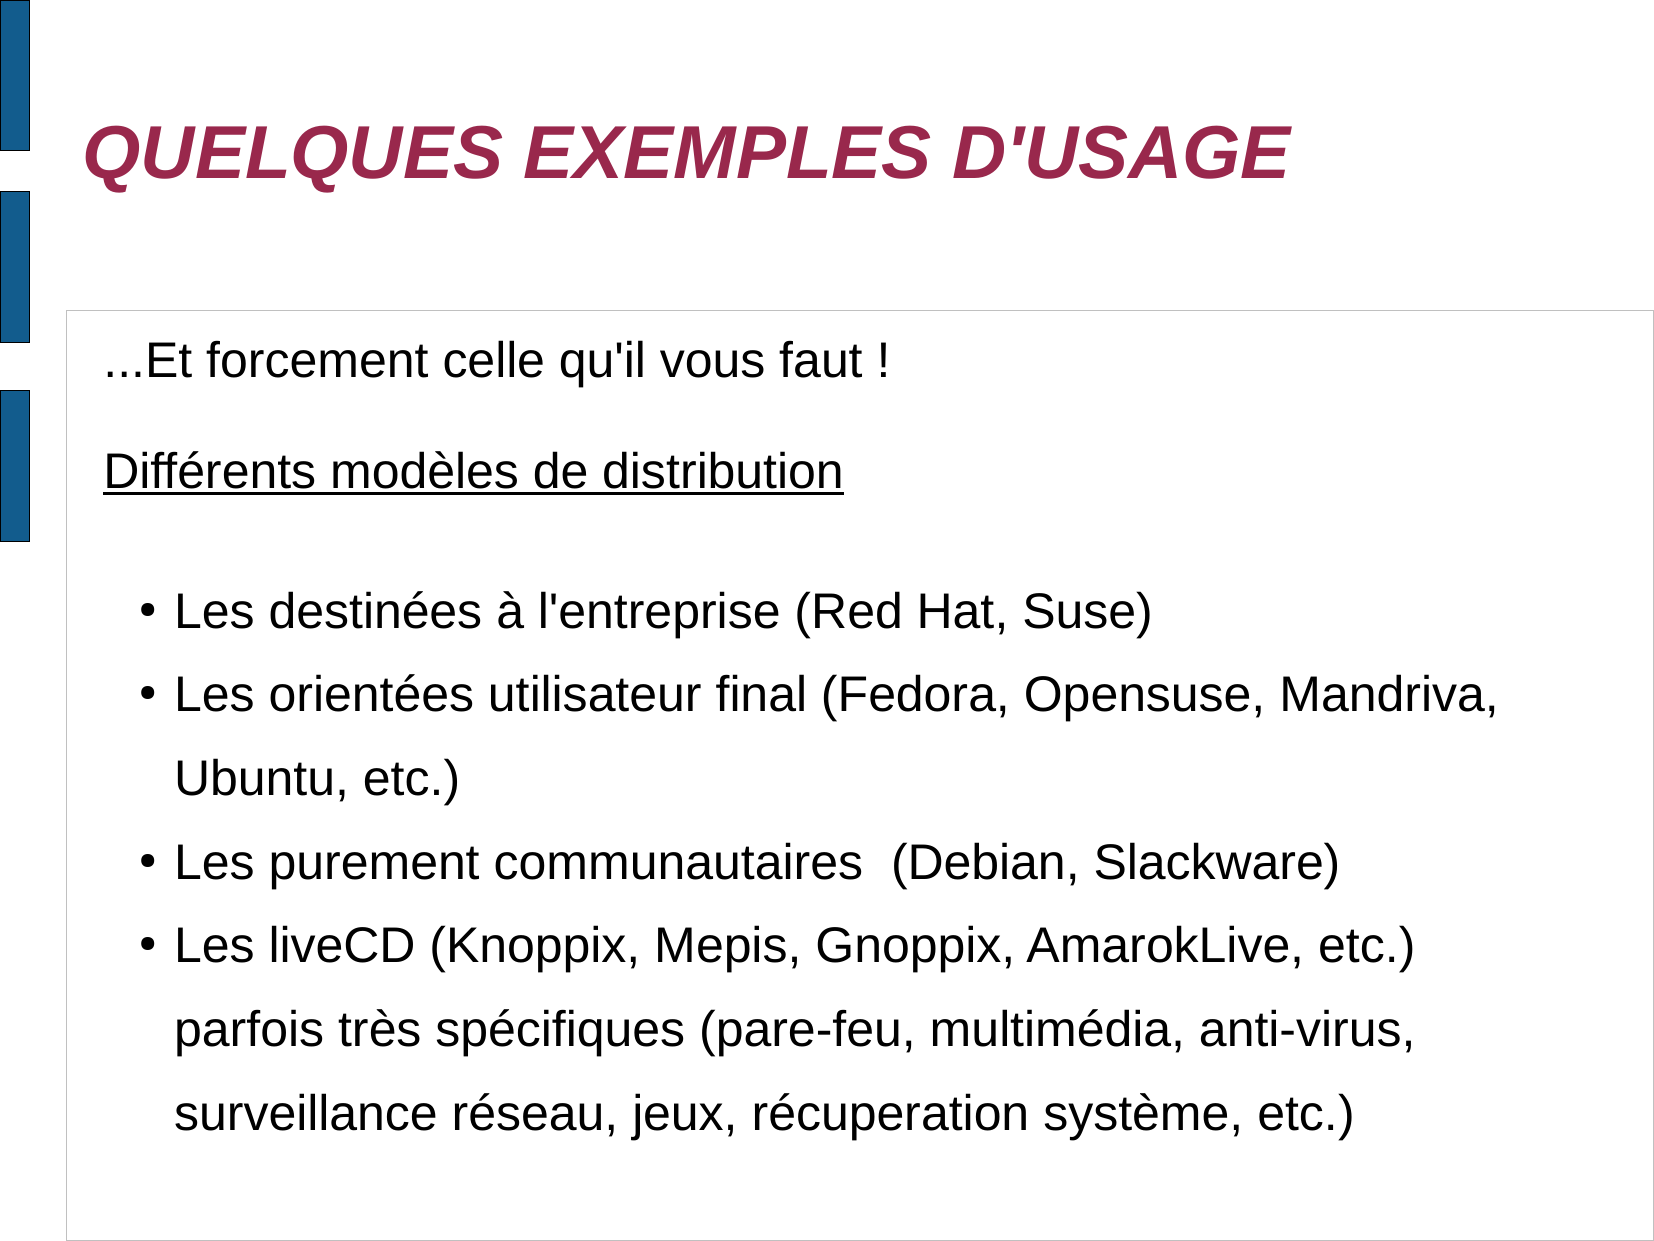

# QUELQUES EXEMPLES D'USAGE
...Et forcement celle qu'il vous faut !
Différents modèles de distribution
Les destinées à l'entreprise (Red Hat, Suse)
Les orientées utilisateur final (Fedora, Opensuse, Mandriva, Ubuntu, etc.)
Les purement communautaires (Debian, Slackware)
Les liveCD (Knoppix, Mepis, Gnoppix, AmarokLive, etc.)
parfois très spécifiques (pare-feu, multimédia, anti-virus, surveillance réseau, jeux, récuperation système, etc.)